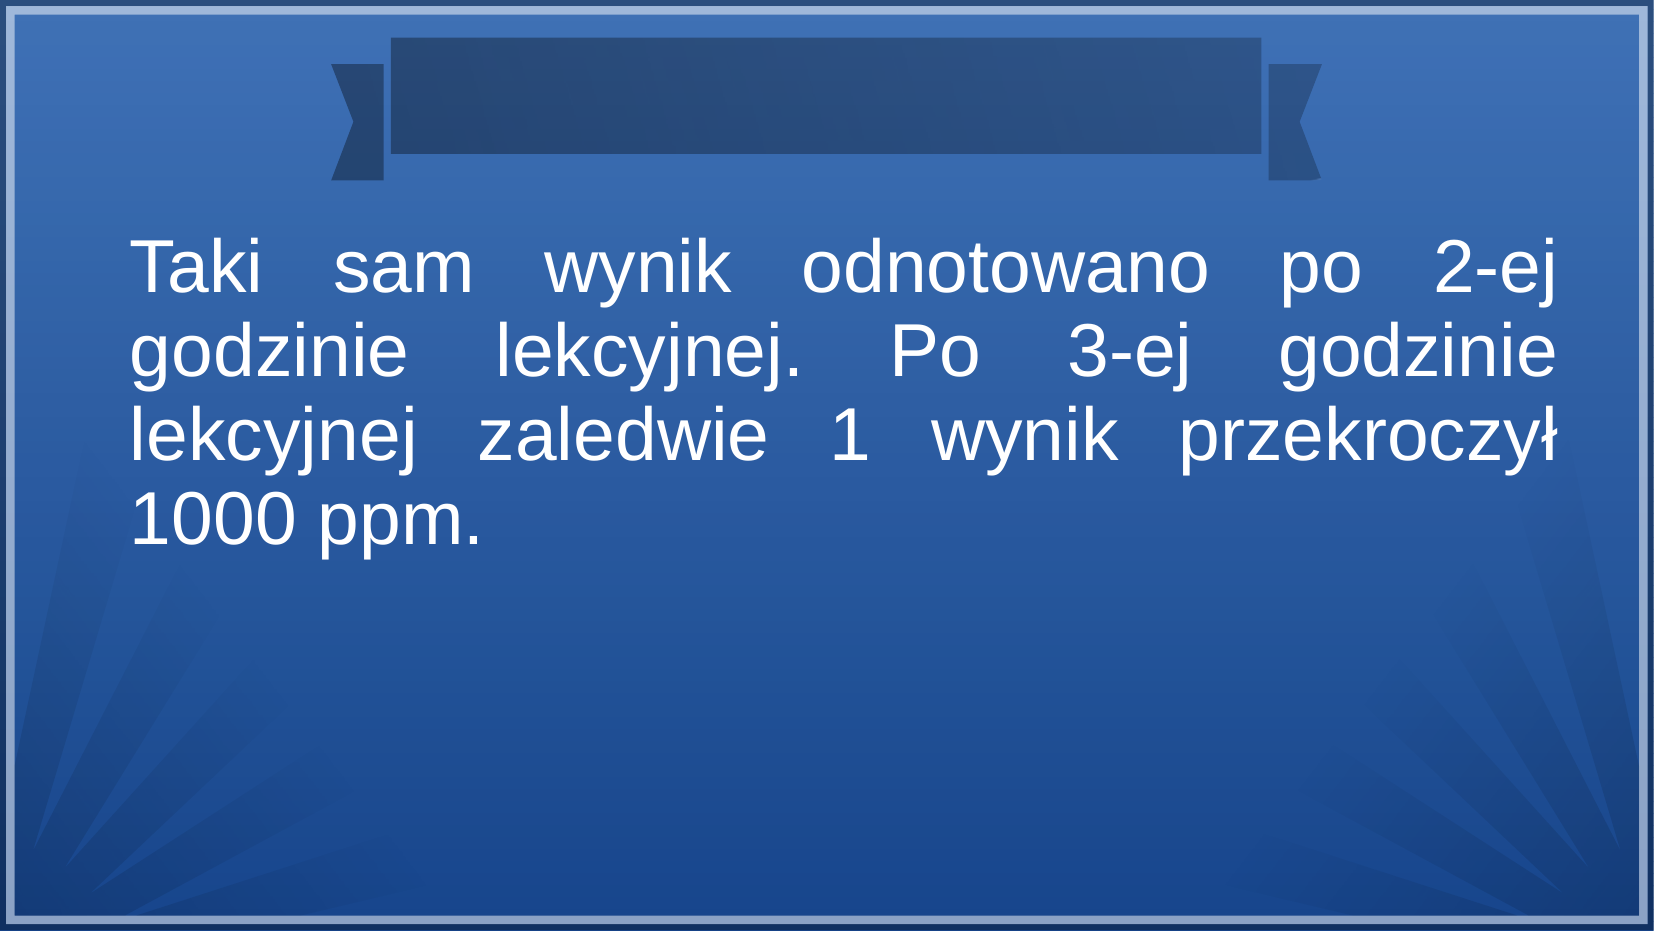

#
Taki sam wynik odnotowano po 2-ej godzinie lekcyjnej. Po 3-ej godzinie lekcyjnej zaledwie 1 wynik przekroczył 1000 ppm.